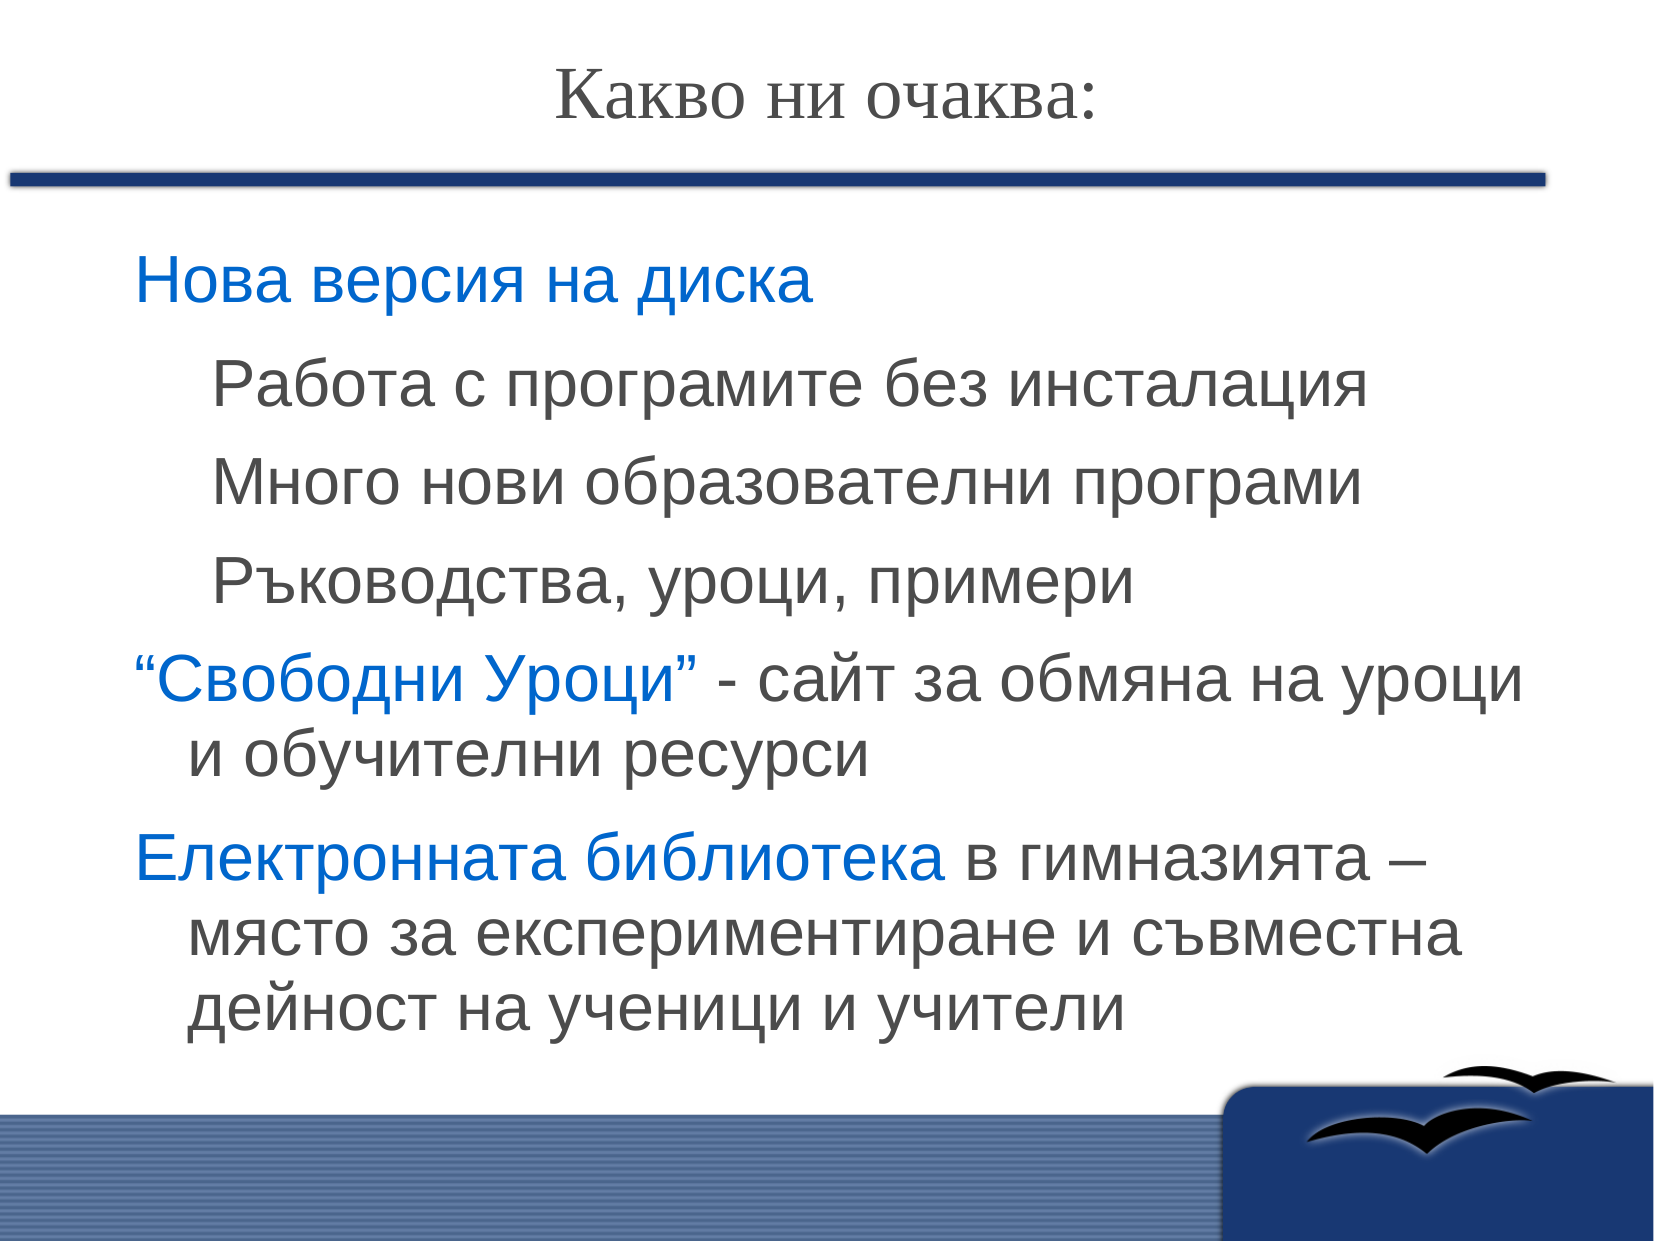

# Какво ни очаква:
Нова версия на диска
Работа с програмите без инсталация
Много нови образователни програми
Ръководства, уроци, примери
“Свободни Уроци” - сайт за обмяна на уроци и обучителни ресурси
Електронната библиотека в гимназията – място за експериментиране и съвместна дейност на ученици и учители